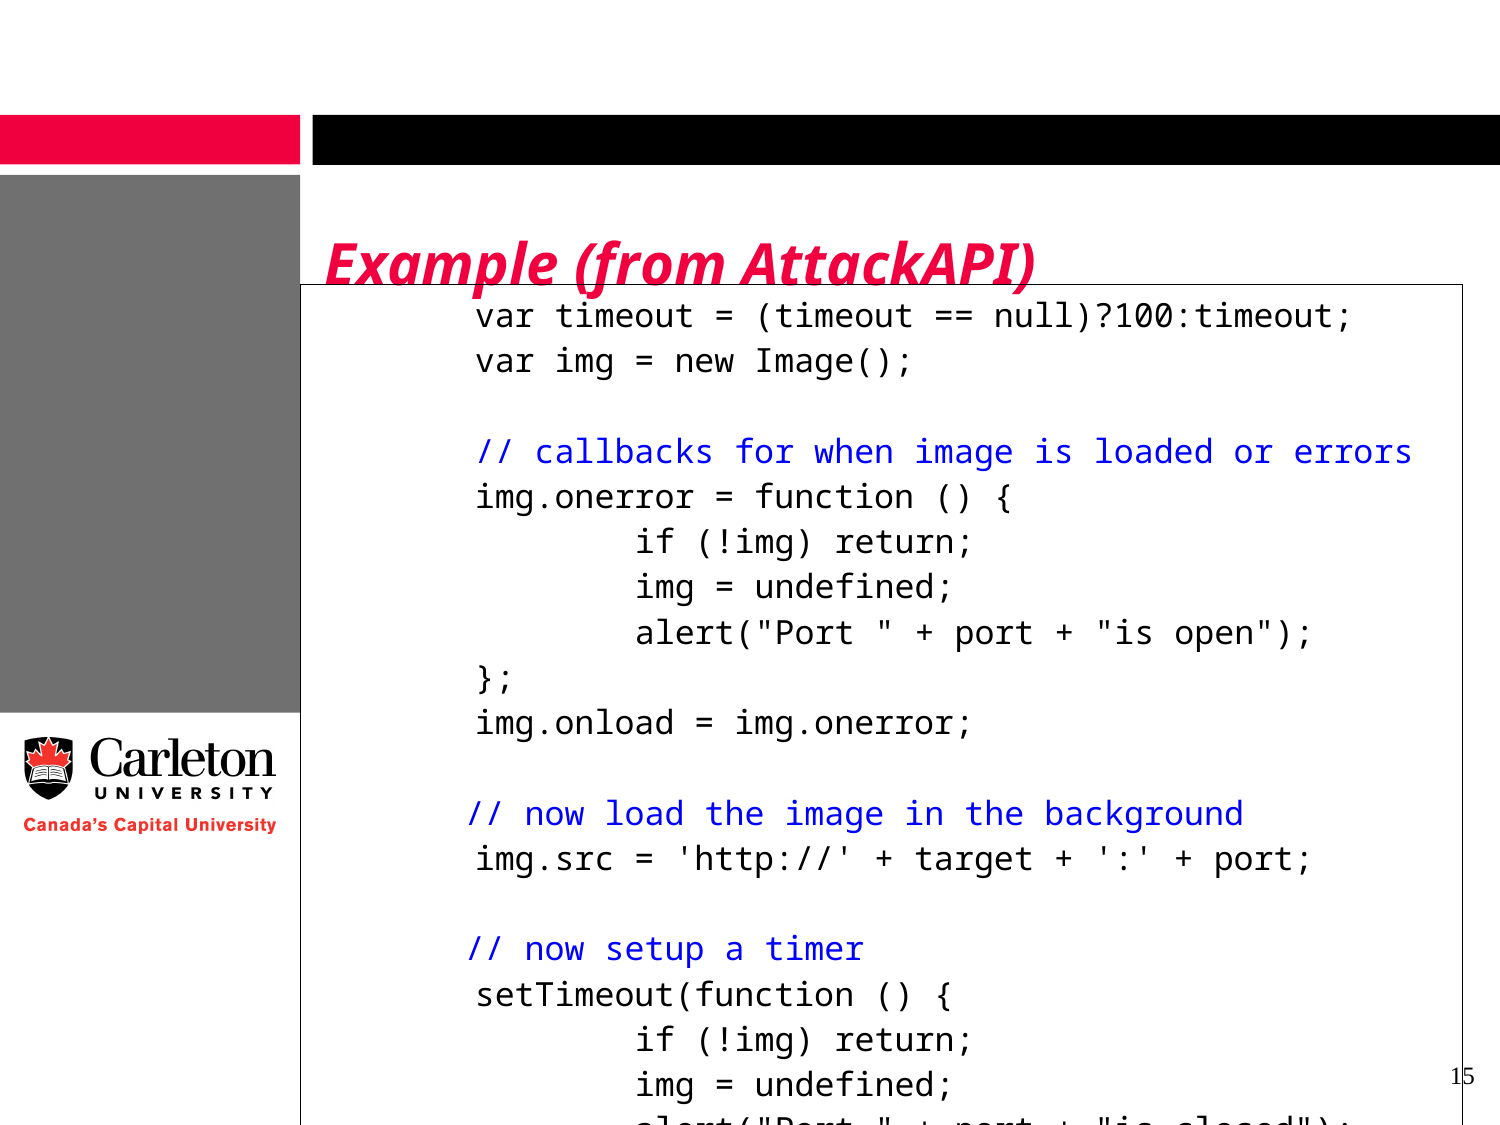

# Example (from AttackAPI)
 var timeout = (timeout == null)?100:timeout;
 var img = new Image();
 // callbacks for when image is loaded or errors
 img.onerror = function () {
 if (!img) return;
 img = undefined;
 alert("Port " + port + "is open");
 };
 img.onload = img.onerror;
	// now load the image in the background
 img.src = 'http://' + target + ':' + port;
	// now setup a timer
 setTimeout(function () {
 if (!img) return;
 img = undefined;
 alert("Port " + port + "is closed");
 }, timeout);
15